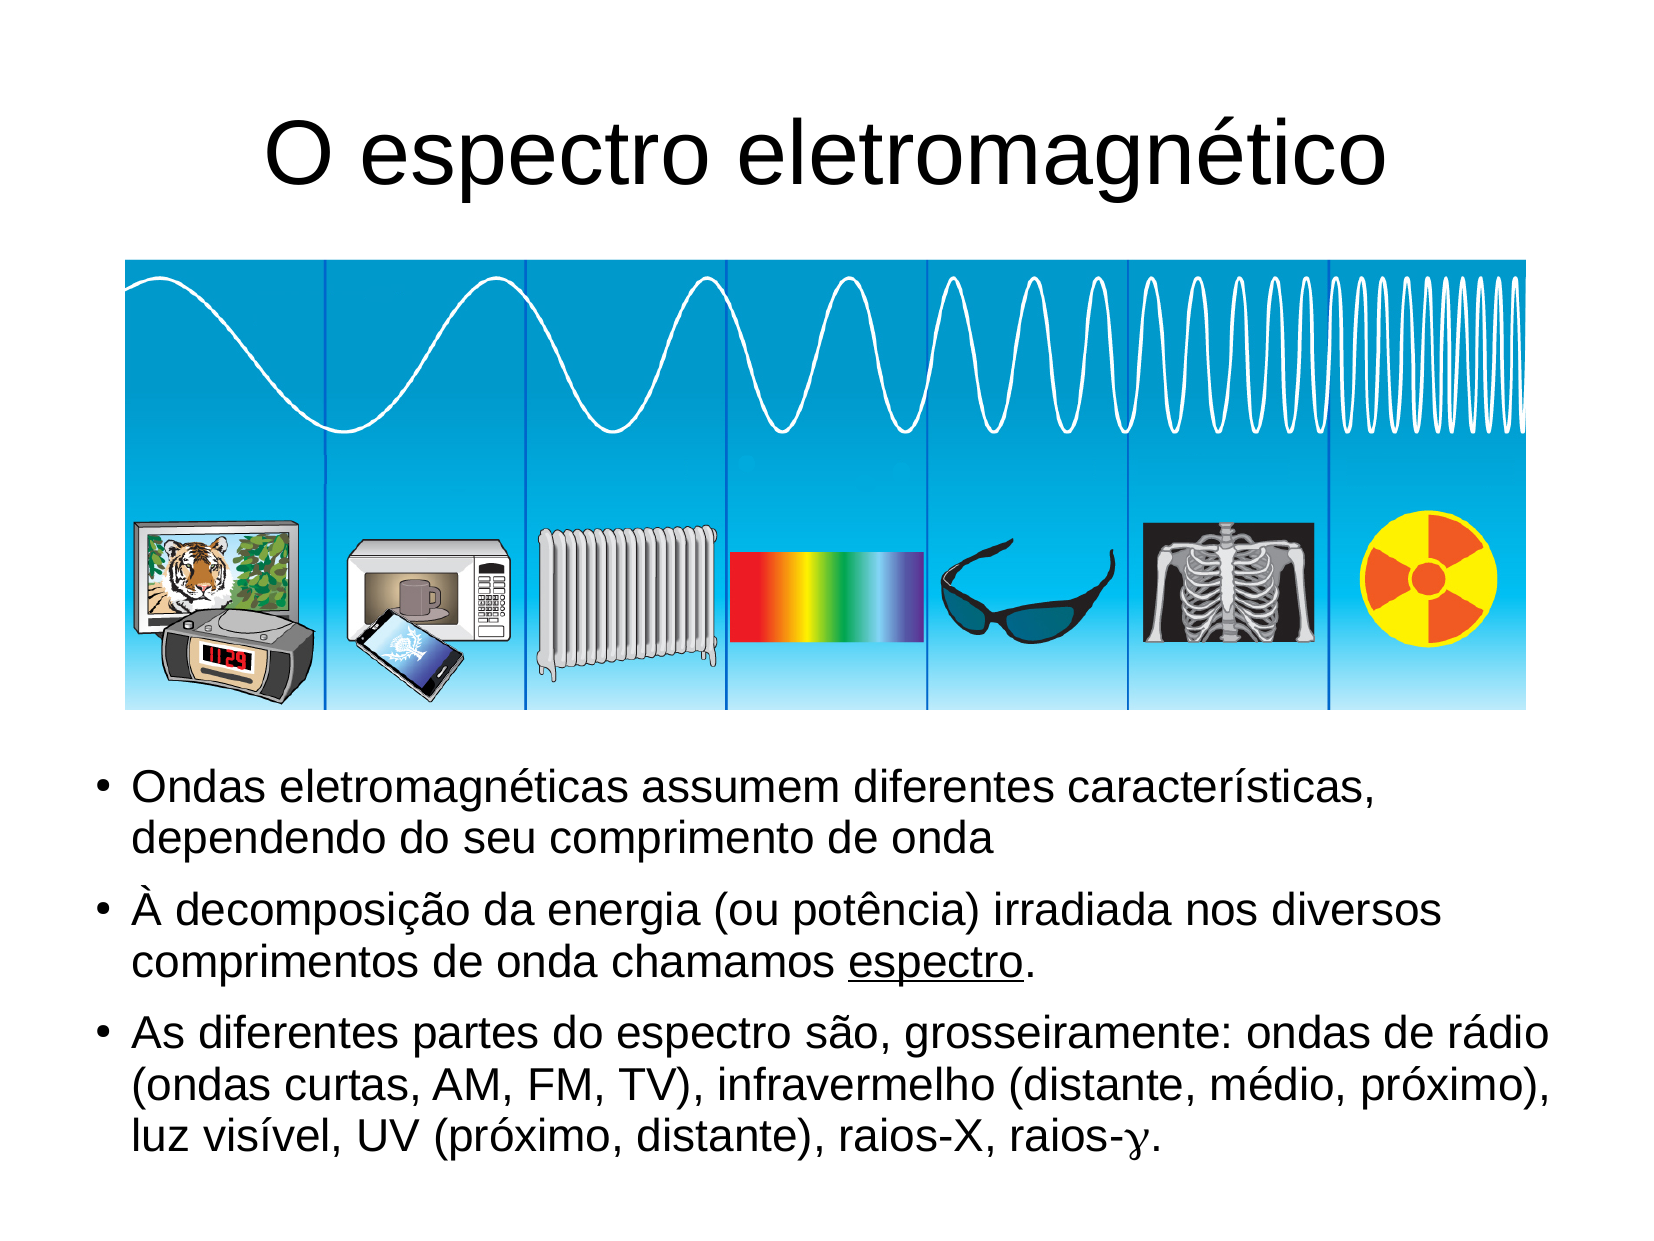

# O espectro eletromagnético
Ondas eletromagnéticas assumem diferentes características, dependendo do seu comprimento de onda
À decomposição da energia (ou potência) irradiada nos diversos comprimentos de onda chamamos espectro.
As diferentes partes do espectro são, grosseiramente: ondas de rádio (ondas curtas, AM, FM, TV), infravermelho (distante, médio, próximo), luz visível, UV (próximo, distante), raios-X, raios-g.